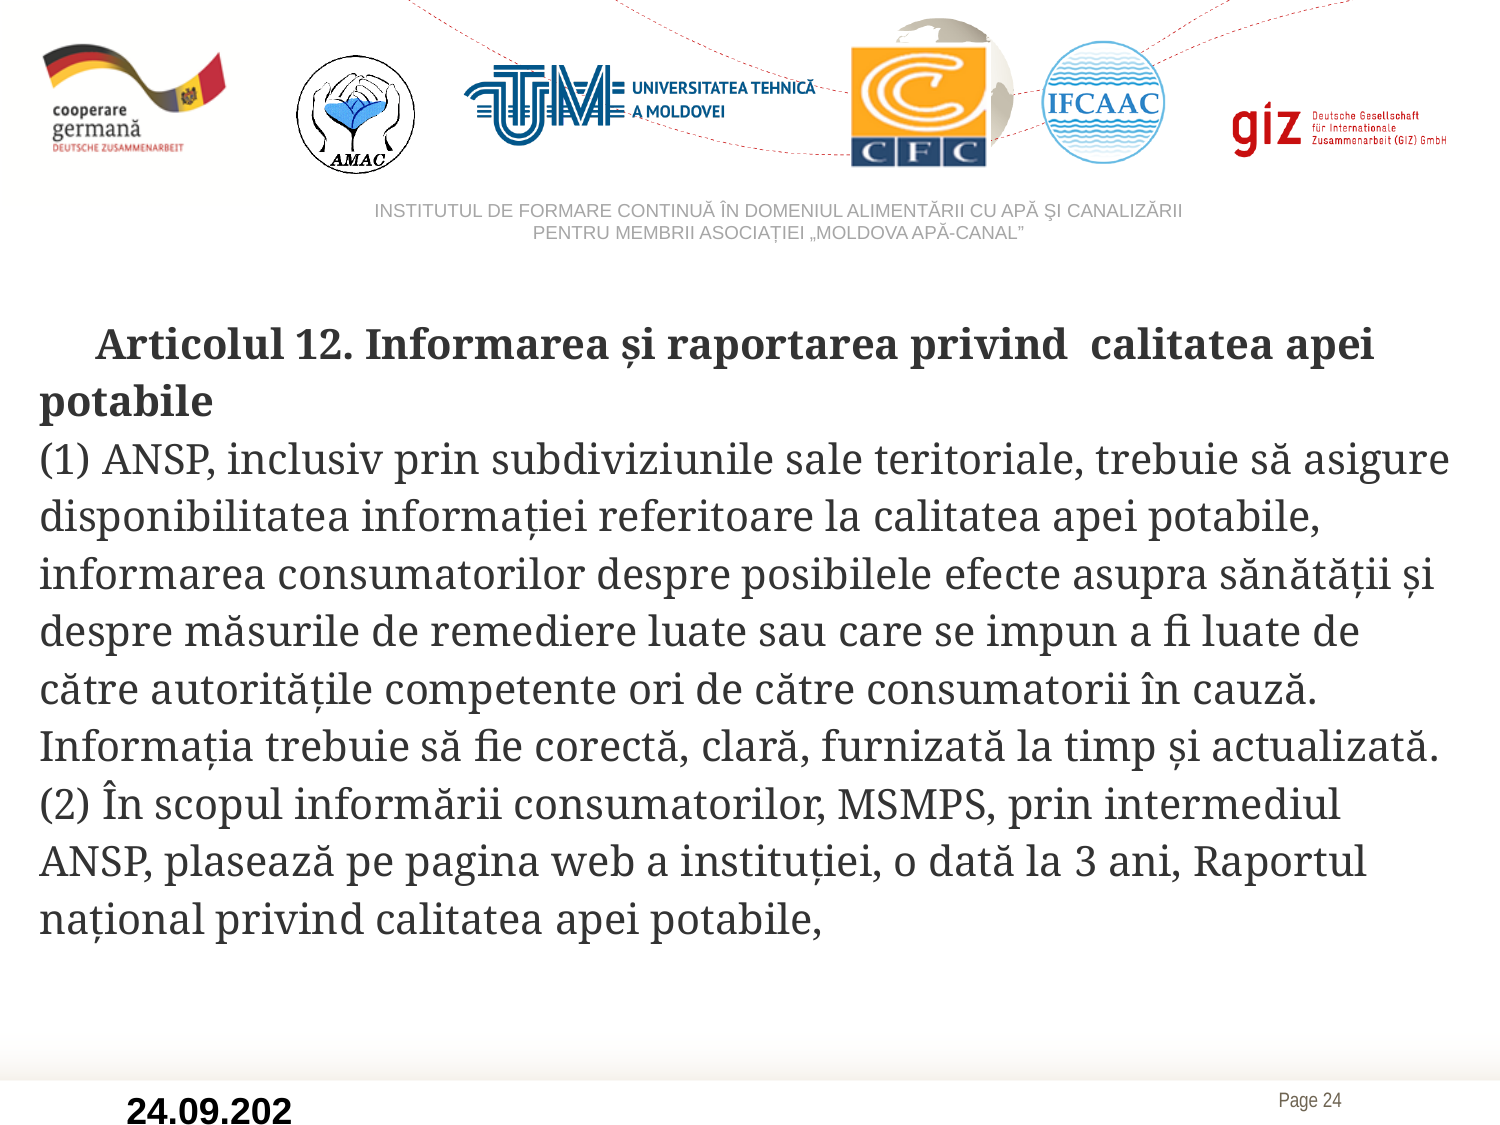

INSTITUTUL DE FORMARE CONTINUĂ ÎN DOMENIUL ALIMENTĂRII CU APĂ ŞI CANALIZĂRII
PENTRU MEMBRII ASOCIAȚIEI „MOLDOVA APĂ-CANAL”
# Articolul 12. Informarea și raportarea privind  calitatea apei potabile (1) ANSP, inclusiv prin subdiviziunile sale teritoriale, trebuie să asigure disponibilitatea informației referitoare la calitatea apei potabile, informarea consumatorilor despre posibilele efecte asupra sănătății și despre măsurile de remediere luate sau care se impun a fi luate de către autoritățile competente ori de către consumatorii în cauză. Informația trebuie să fie corectă, clară, furnizată la timp și actualizată. (2) În scopul informării consumatorilor, MSMPS, prin intermediul ANSP, plasează pe pagina web a instituției, o dată la 3 ani, Raportul național privind calitatea apei potabile,